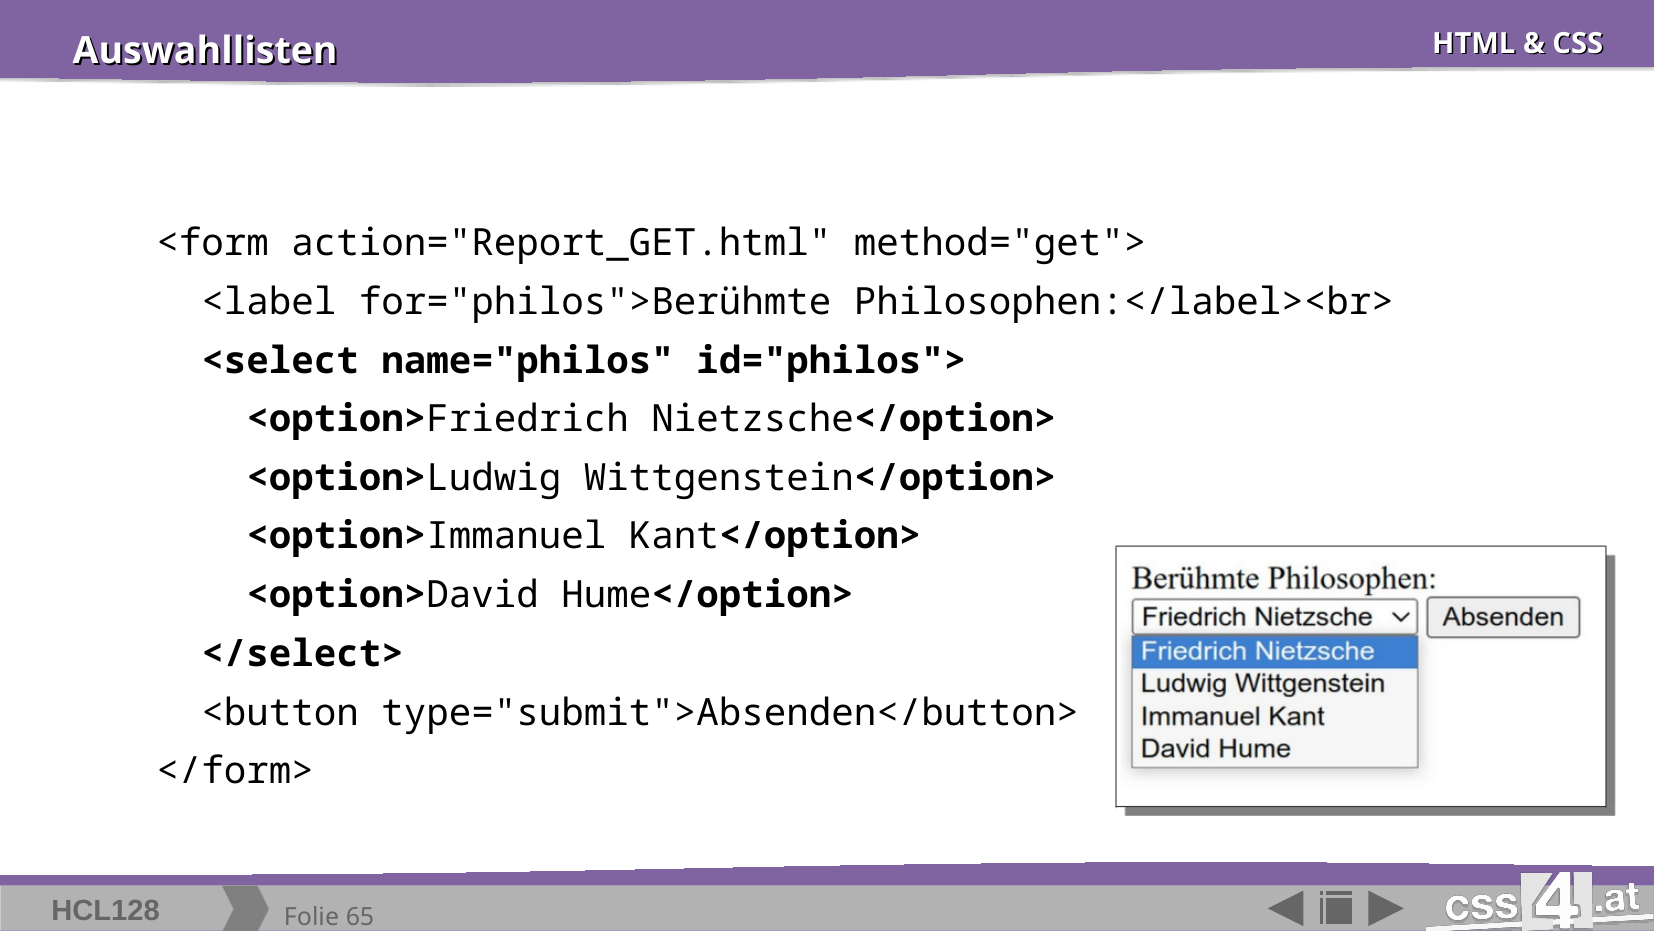

HTML & CSS
Auswahllisten
<form action="Report_GET.html" method="get">
 <label for="philos">Berühmte Philosophen:</label><br>
 <select name="philos" id="philos">
 <option>Friedrich Nietzsche</option>
 <option>Ludwig Wittgenstein</option>
 <option>Immanuel Kant</option>
 <option>David Hume</option>
 </select>
 <button type="submit">Absenden</button>
</form>
HCL128
Folie